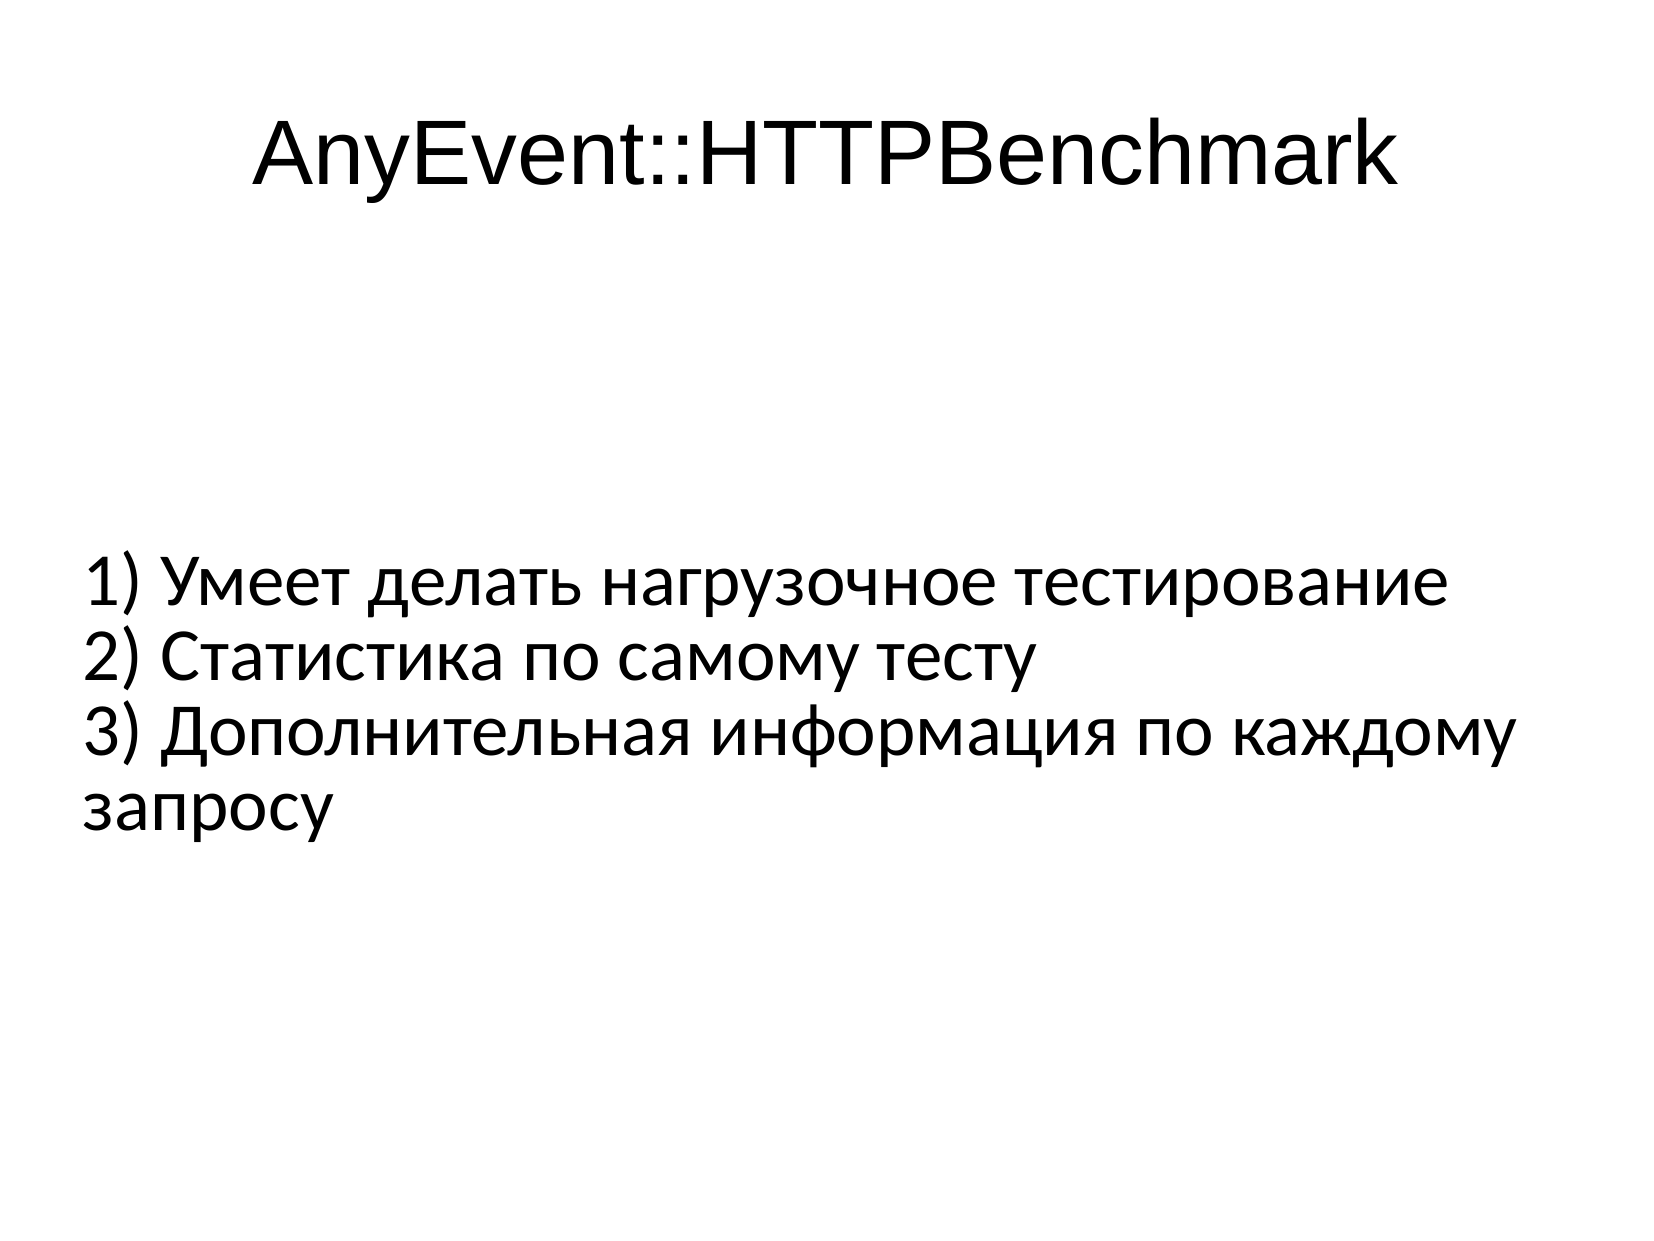

# AnyEvent::HTTPBenchmark
 Умеет делать нагрузочное тестирование
 Статистика по самому тесту
 Дополнительная информация по каждому запросу